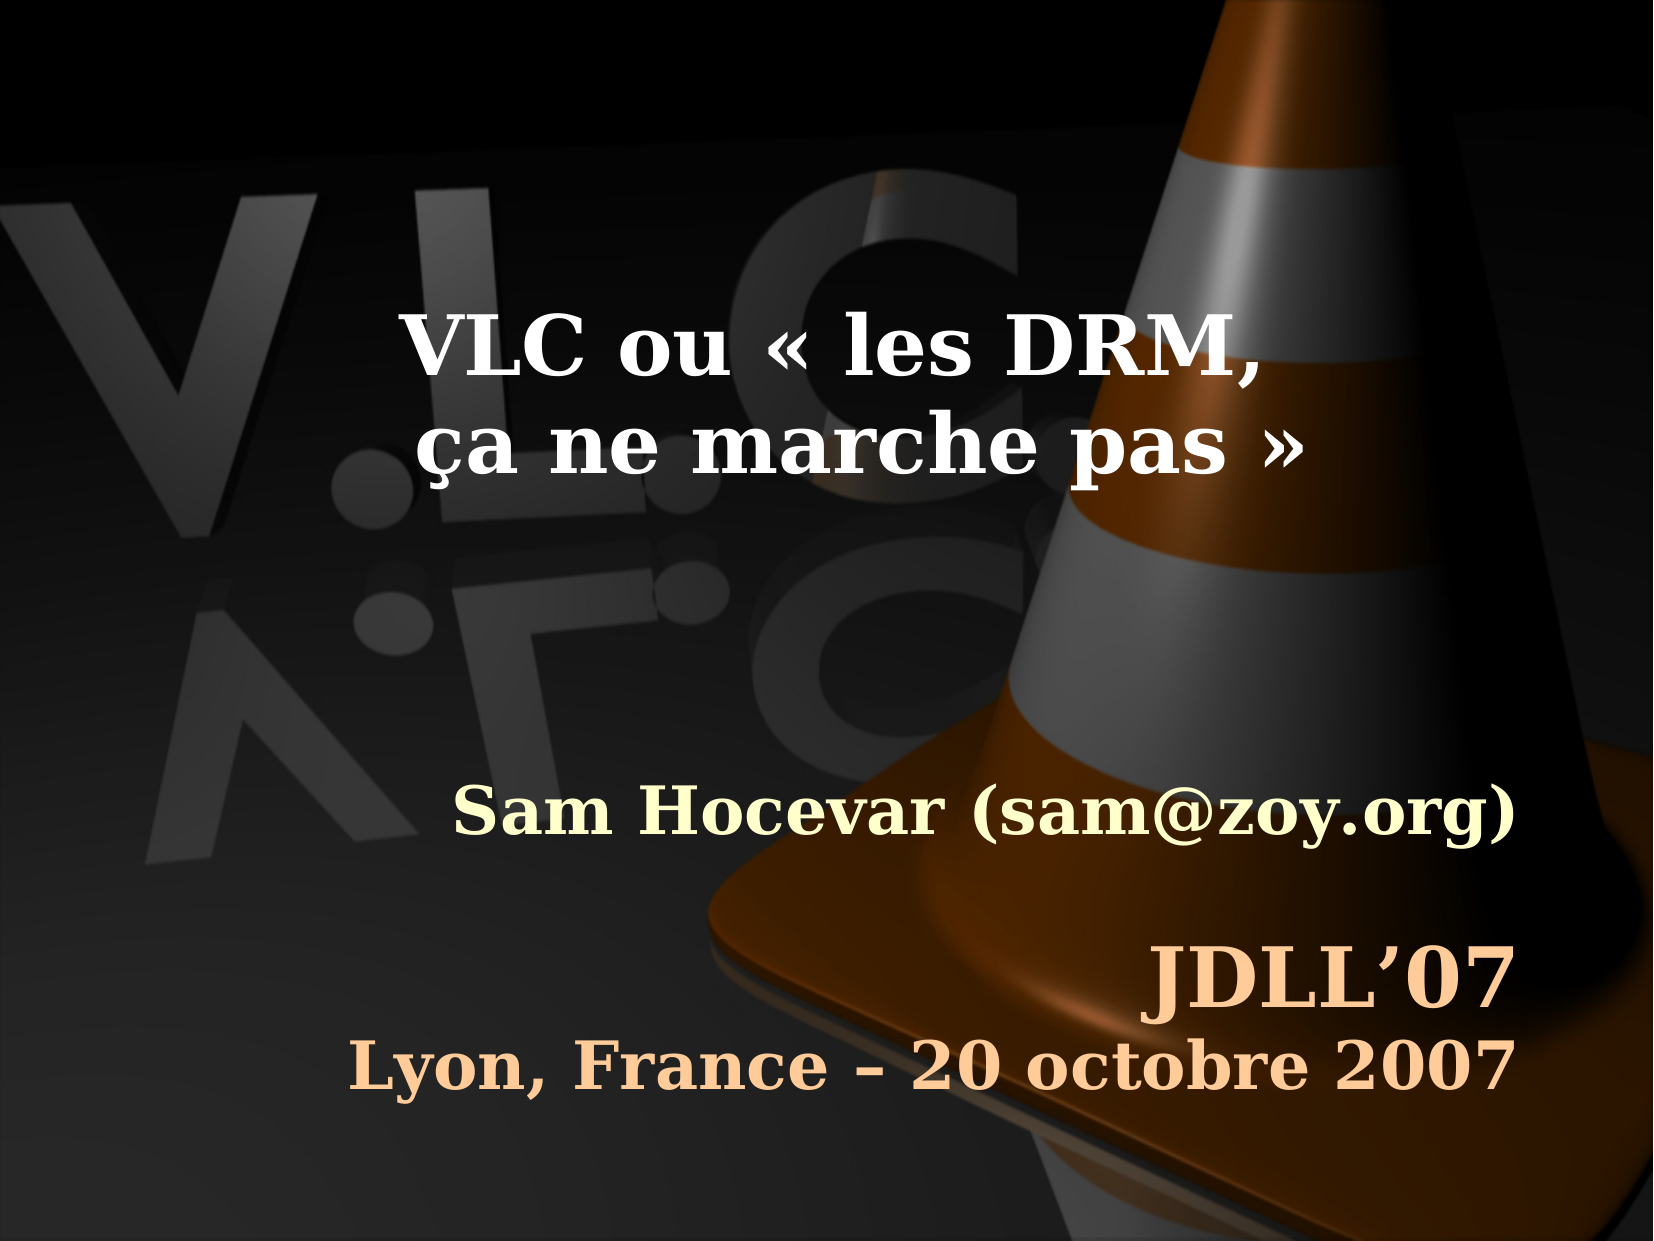

# VLC ou « les DRM, ça ne marche pas »
Sam Hocevar (sam@zoy.org)
JDLL’07
Lyon, France – 20 octobre 2007